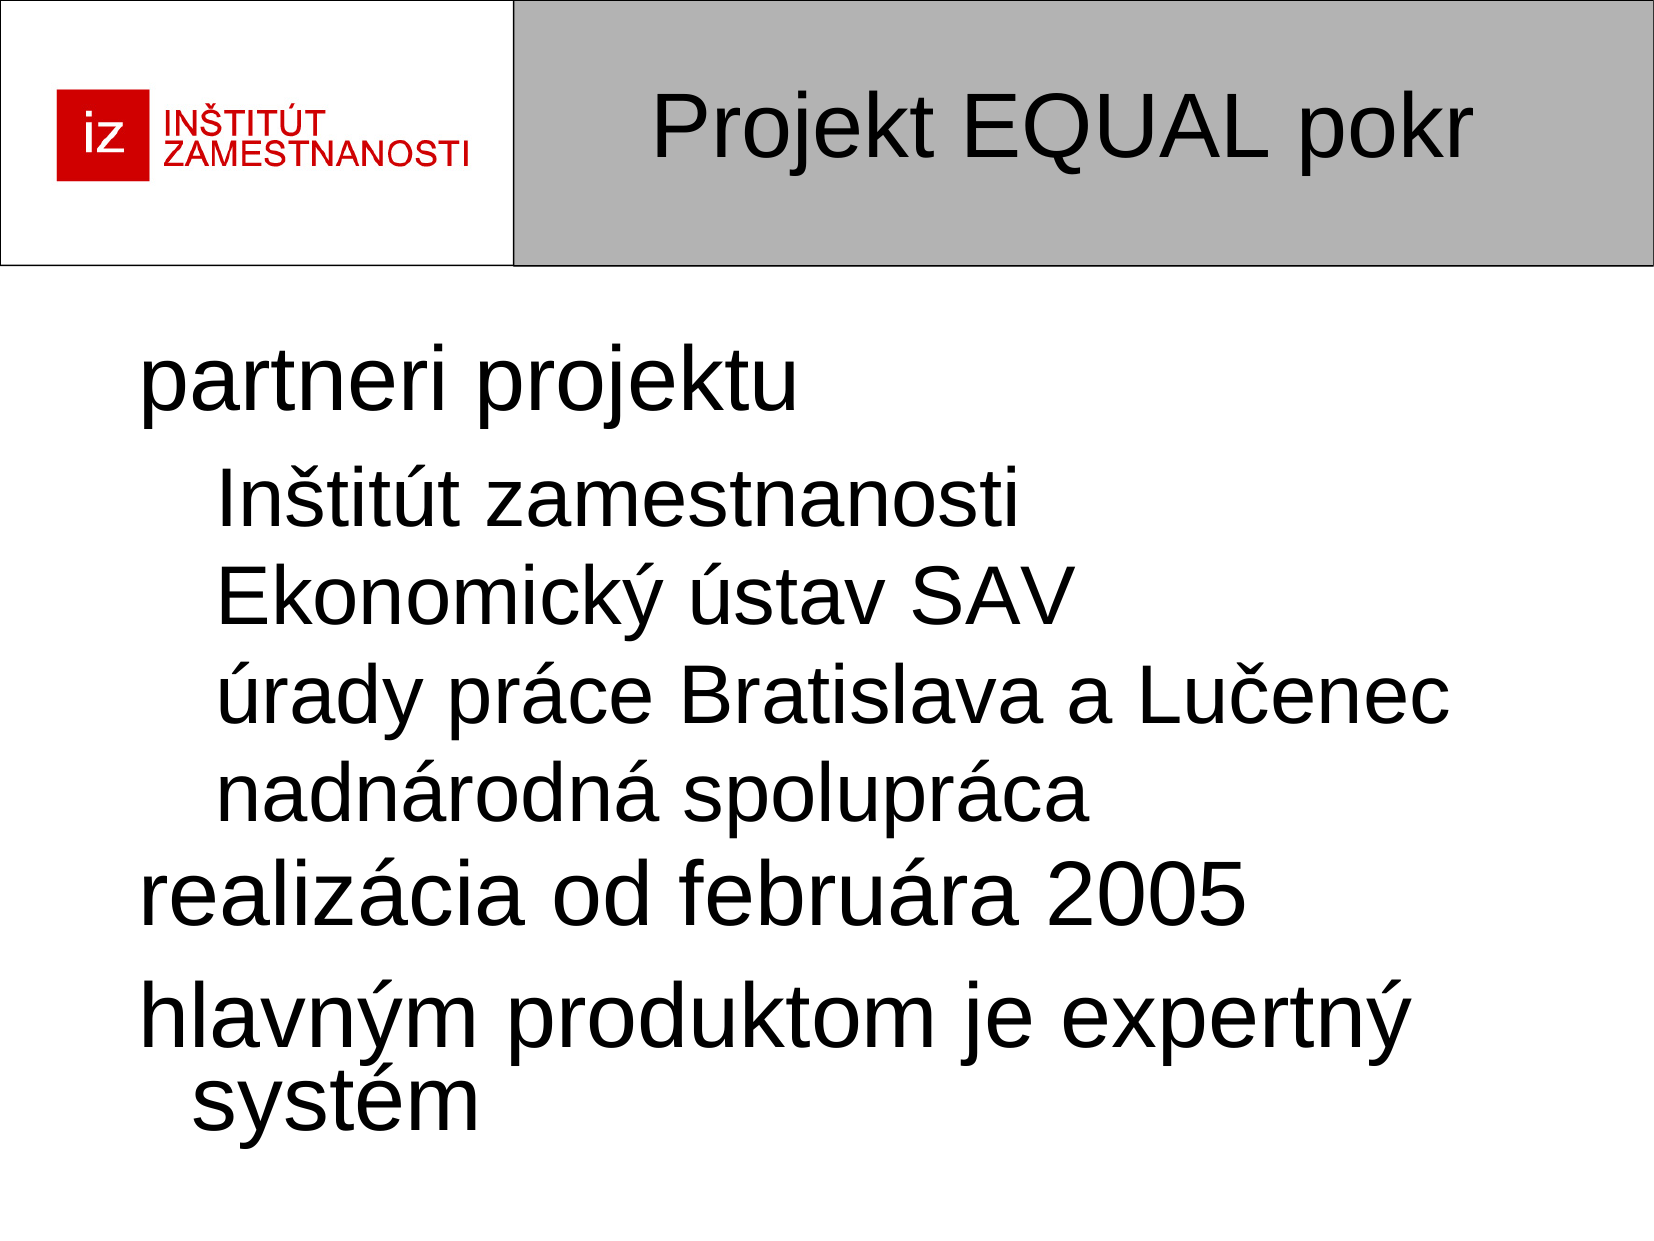

# Projekt EQUAL pokr
partneri projektu
Inštitút zamestnanosti
Ekonomický ústav SAV
úrady práce Bratislava a Lučenec
nadnárodná spolupráca
realizácia od februára 2005
hlavným produktom je expertný systém